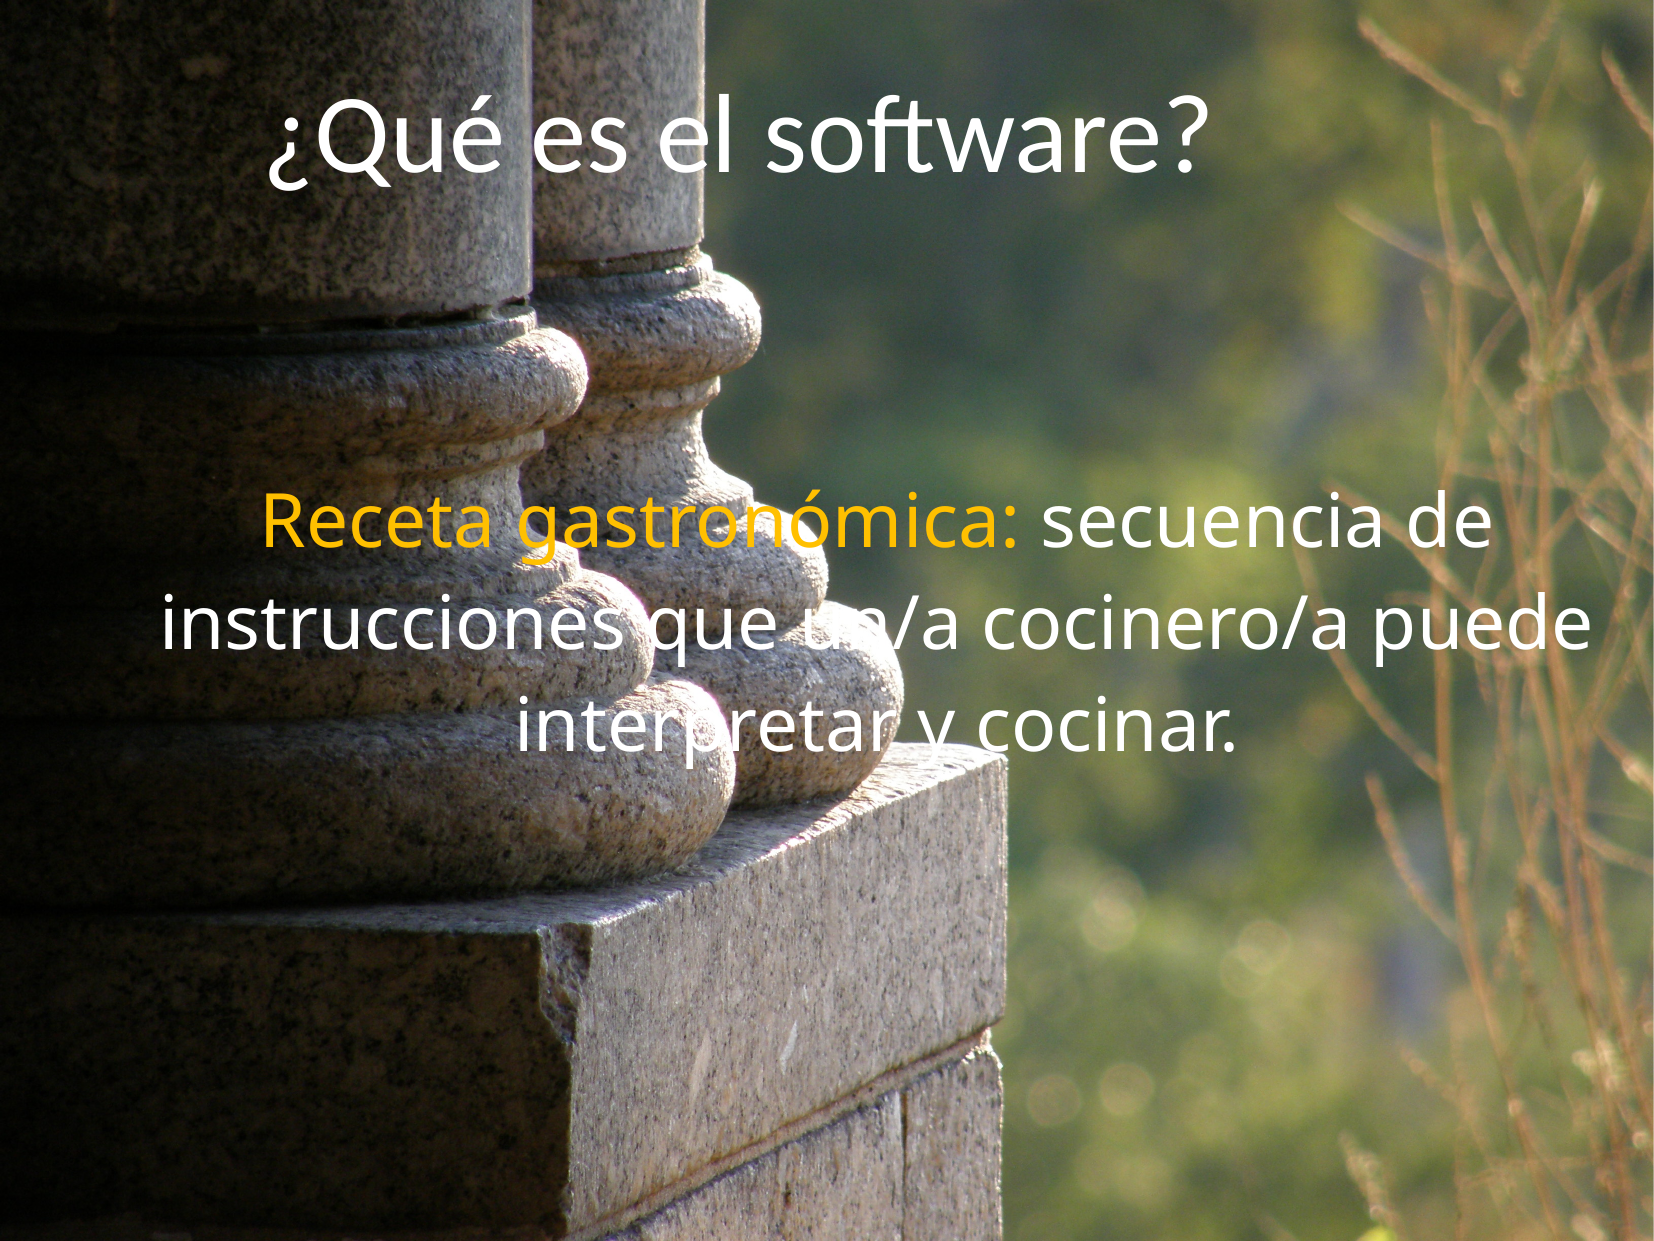

¿Qué es el software?
Receta gastronómica: secuencia de instrucciones que un/a cocinero/a puede interpretar y cocinar.